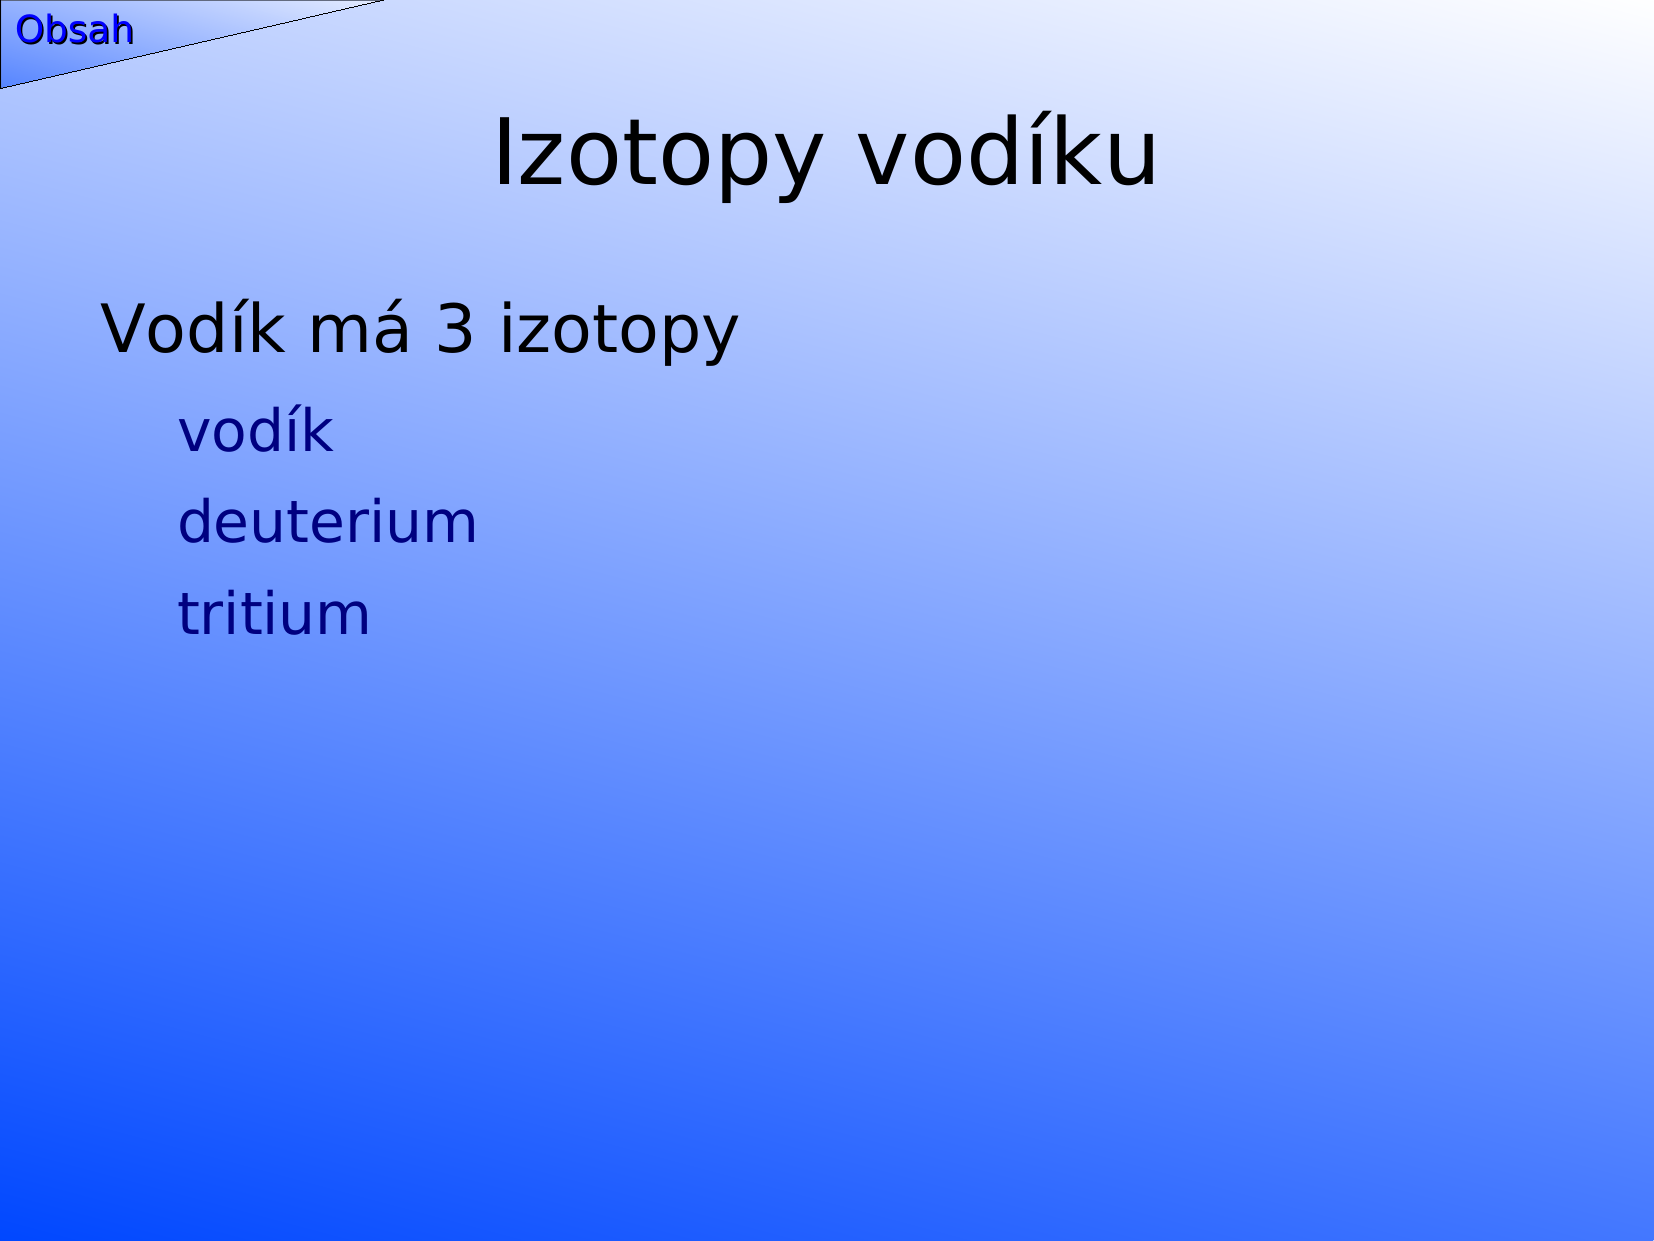

Obsah
# Izotopy vodíku
Vodík má 3 izotopy
vodík
deuterium
tritium